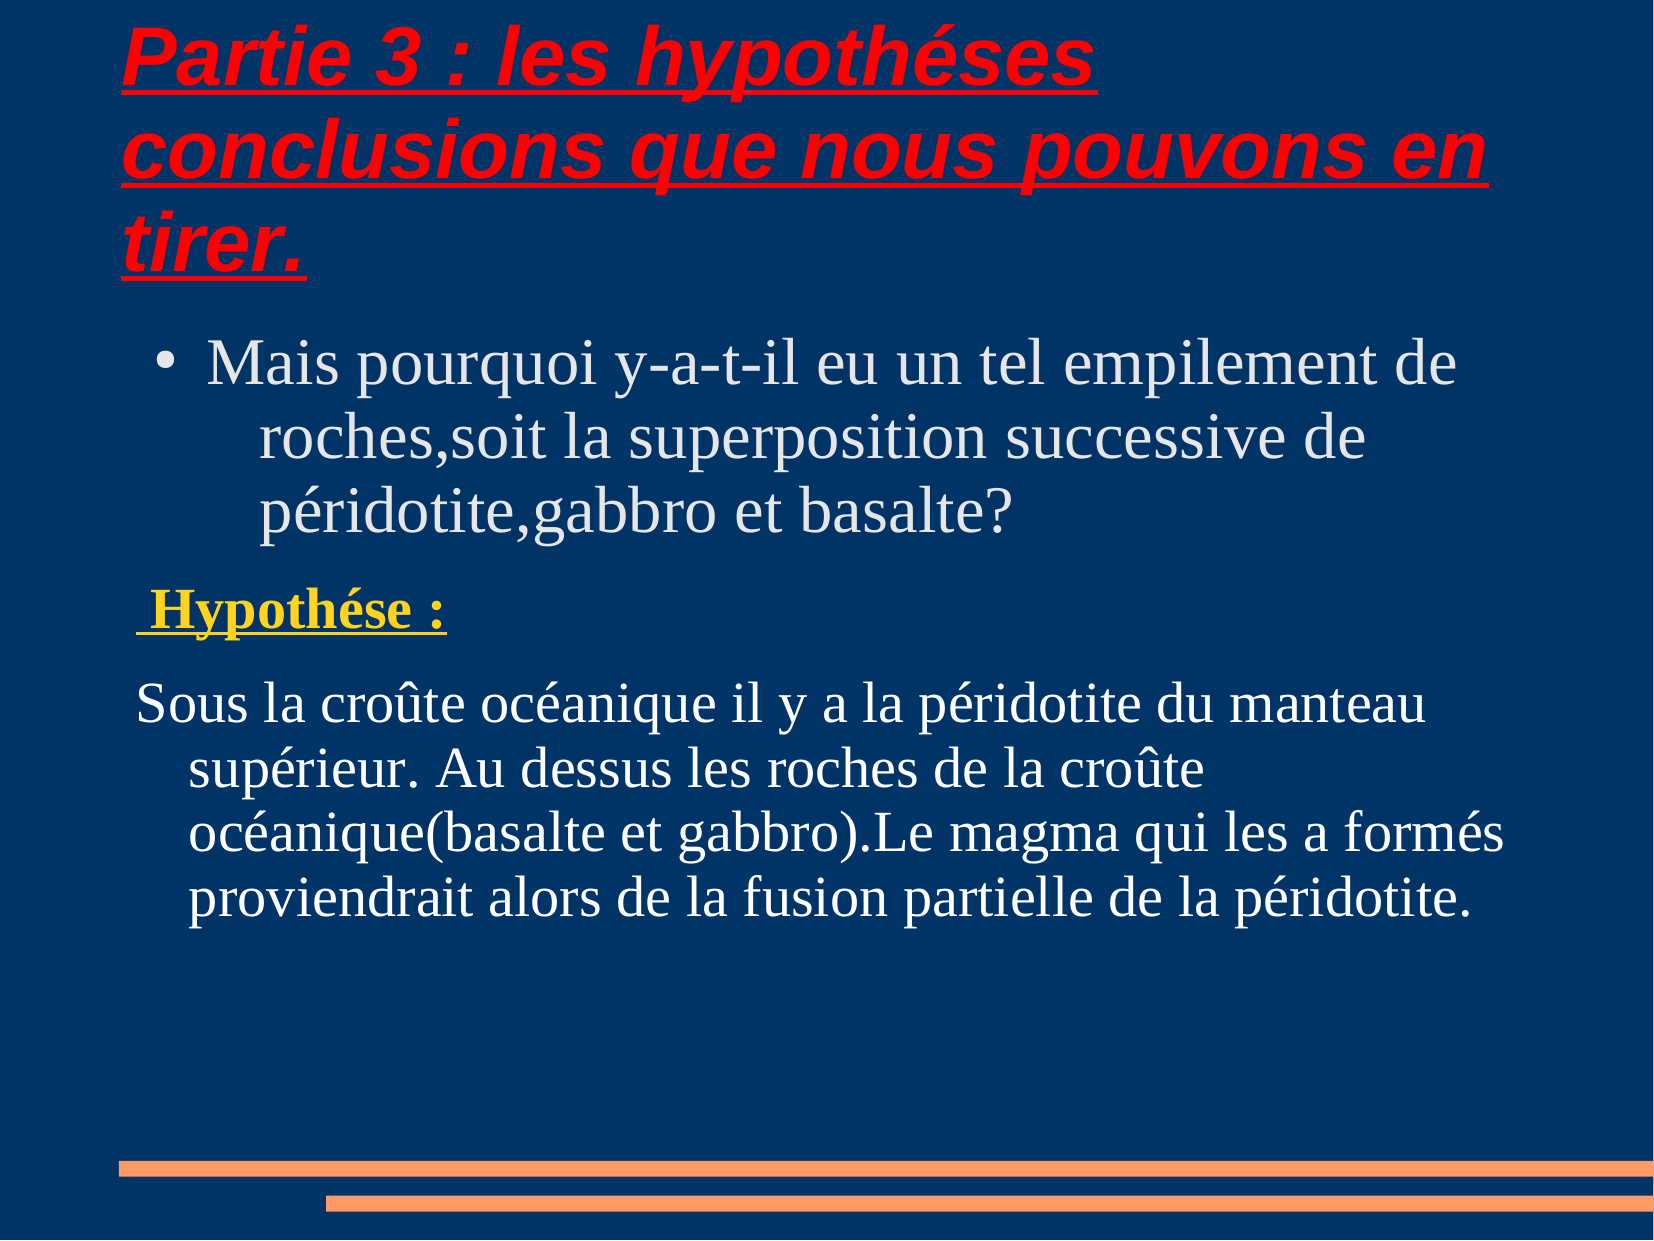

# Partie 3 : les hypothéses conclusions que nous pouvons en tirer.
Mais pourquoi y-a-t-il eu un tel empilement de roches,soit la superposition successive de péridotite,gabbro et basalte?
 Hypothése :
Sous la croûte océanique il y a la péridotite du manteau supérieur. Au dessus les roches de la croûte océanique(basalte et gabbro).Le magma qui les a formés proviendrait alors de la fusion partielle de la péridotite.